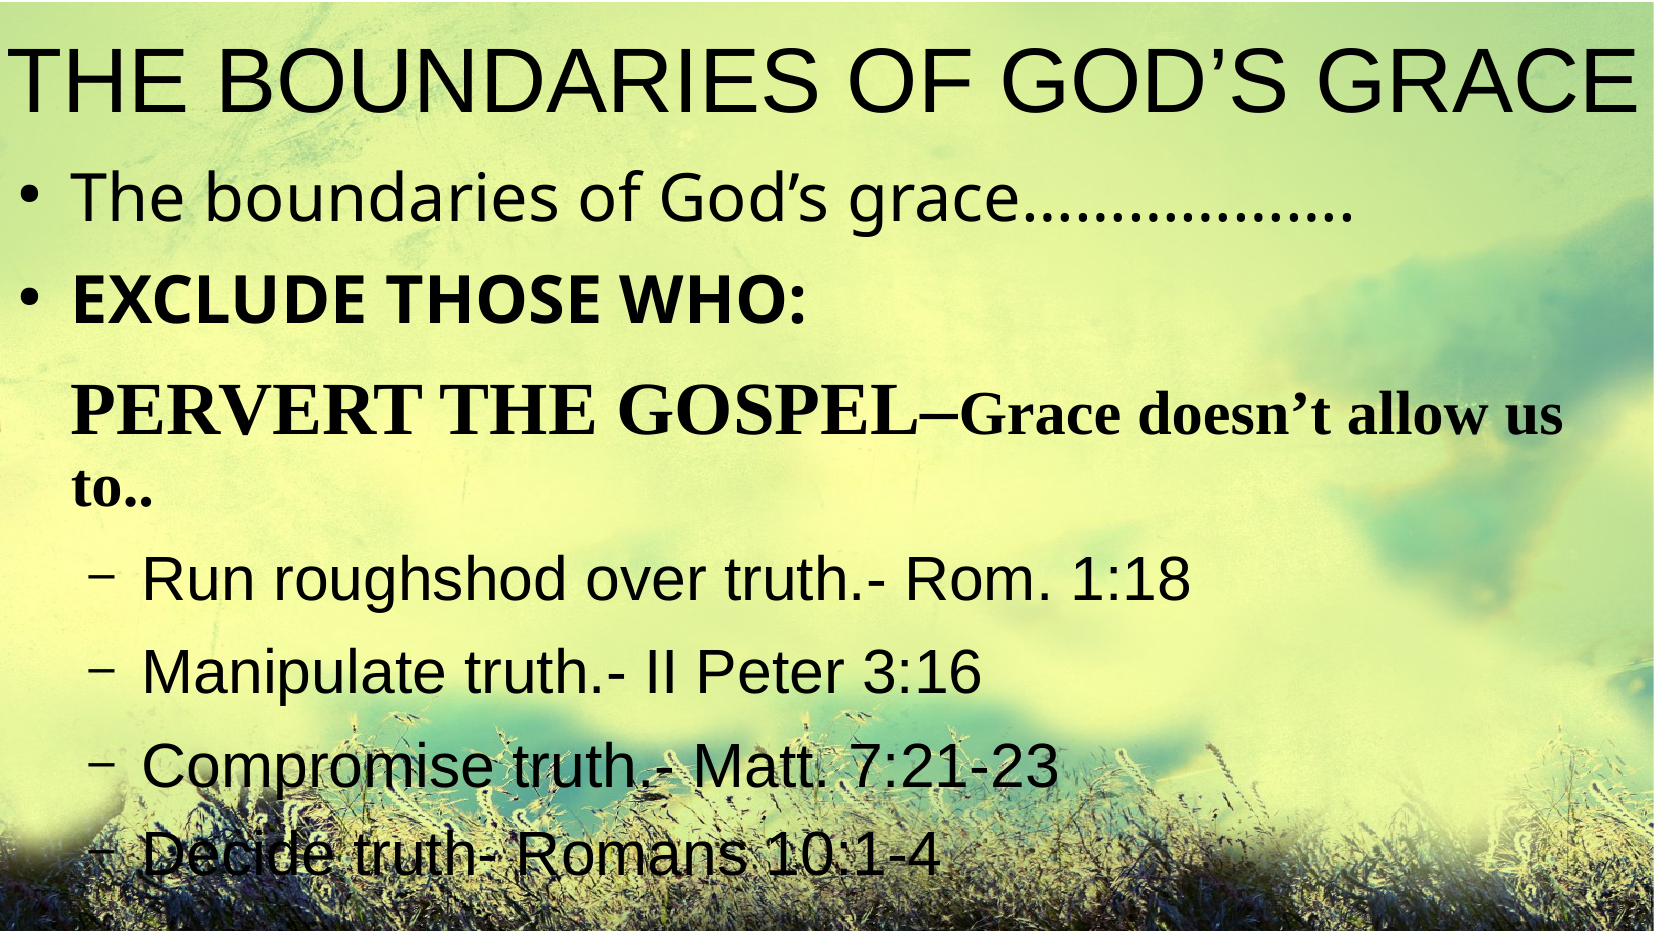

# THE BOUNDARIES OF GOD’S GRACE
The boundaries of God’s grace……………….
EXCLUDE THOSE WHO:
PERVERT THE GOSPEL–Grace doesn’t allow us to..
Run roughshod over truth.- Rom. 1:18
Manipulate truth.- II Peter 3:16
Compromise truth.- Matt. 7:21-23
Decide truth- Romans 10:1-4